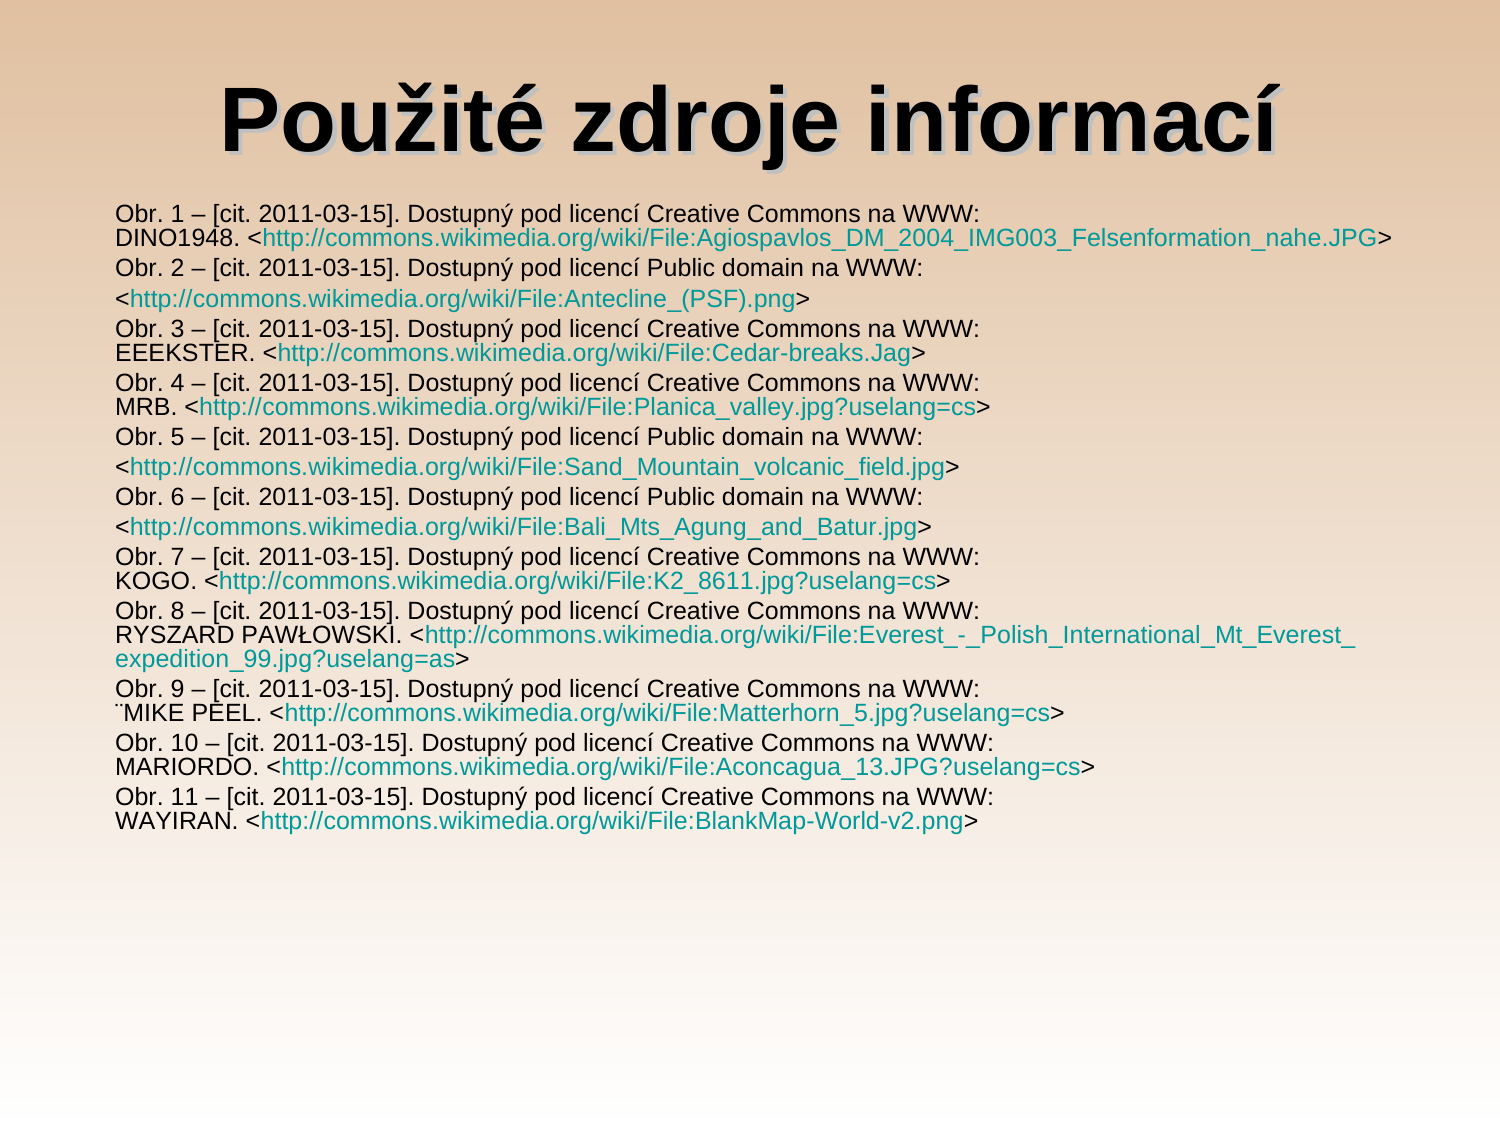

# Použité zdroje informací
Obr. 1 – [cit. 2011-03-15]. Dostupný pod licencí Creative Commons na WWW:
DINO1948. <http://commons.wikimedia.org/wiki/File:Agiospavlos_DM_2004_IMG003_Felsenformation_nahe.JPG>
Obr. 2 – [cit. 2011-03-15]. Dostupný pod licencí Public domain na WWW:
<http://commons.wikimedia.org/wiki/File:Antecline_(PSF).png>
Obr. 3 – [cit. 2011-03-15]. Dostupný pod licencí Creative Commons na WWW:
EEEKSTER. <http://commons.wikimedia.org/wiki/File:Cedar-breaks.Jag>
Obr. 4 – [cit. 2011-03-15]. Dostupný pod licencí Creative Commons na WWW:
MRB. <http://commons.wikimedia.org/wiki/File:Planica_valley.jpg?uselang=cs>
Obr. 5 – [cit. 2011-03-15]. Dostupný pod licencí Public domain na WWW:
<http://commons.wikimedia.org/wiki/File:Sand_Mountain_volcanic_field.jpg>
Obr. 6 – [cit. 2011-03-15]. Dostupný pod licencí Public domain na WWW:
<http://commons.wikimedia.org/wiki/File:Bali_Mts_Agung_and_Batur.jpg>
Obr. 7 – [cit. 2011-03-15]. Dostupný pod licencí Creative Commons na WWW:
KOGO. <http://commons.wikimedia.org/wiki/File:K2_8611.jpg?uselang=cs>
Obr. 8 – [cit. 2011-03-15]. Dostupný pod licencí Creative Commons na WWW:
RYSZARD PAWŁOWSKI. <http://commons.wikimedia.org/wiki/File:Everest_-_Polish_International_Mt_Everest_expedition_99.jpg?uselang=as>
Obr. 9 – [cit. 2011-03-15]. Dostupný pod licencí Creative Commons na WWW:
¨MIKE PEEL. <http://commons.wikimedia.org/wiki/File:Matterhorn_5.jpg?uselang=cs>
Obr. 10 – [cit. 2011-03-15]. Dostupný pod licencí Creative Commons na WWW:
MARIORDO. <http://commons.wikimedia.org/wiki/File:Aconcagua_13.JPG?uselang=cs>
Obr. 11 – [cit. 2011-03-15]. Dostupný pod licencí Creative Commons na WWW:
WAYIRAN. <http://commons.wikimedia.org/wiki/File:BlankMap-World-v2.png>